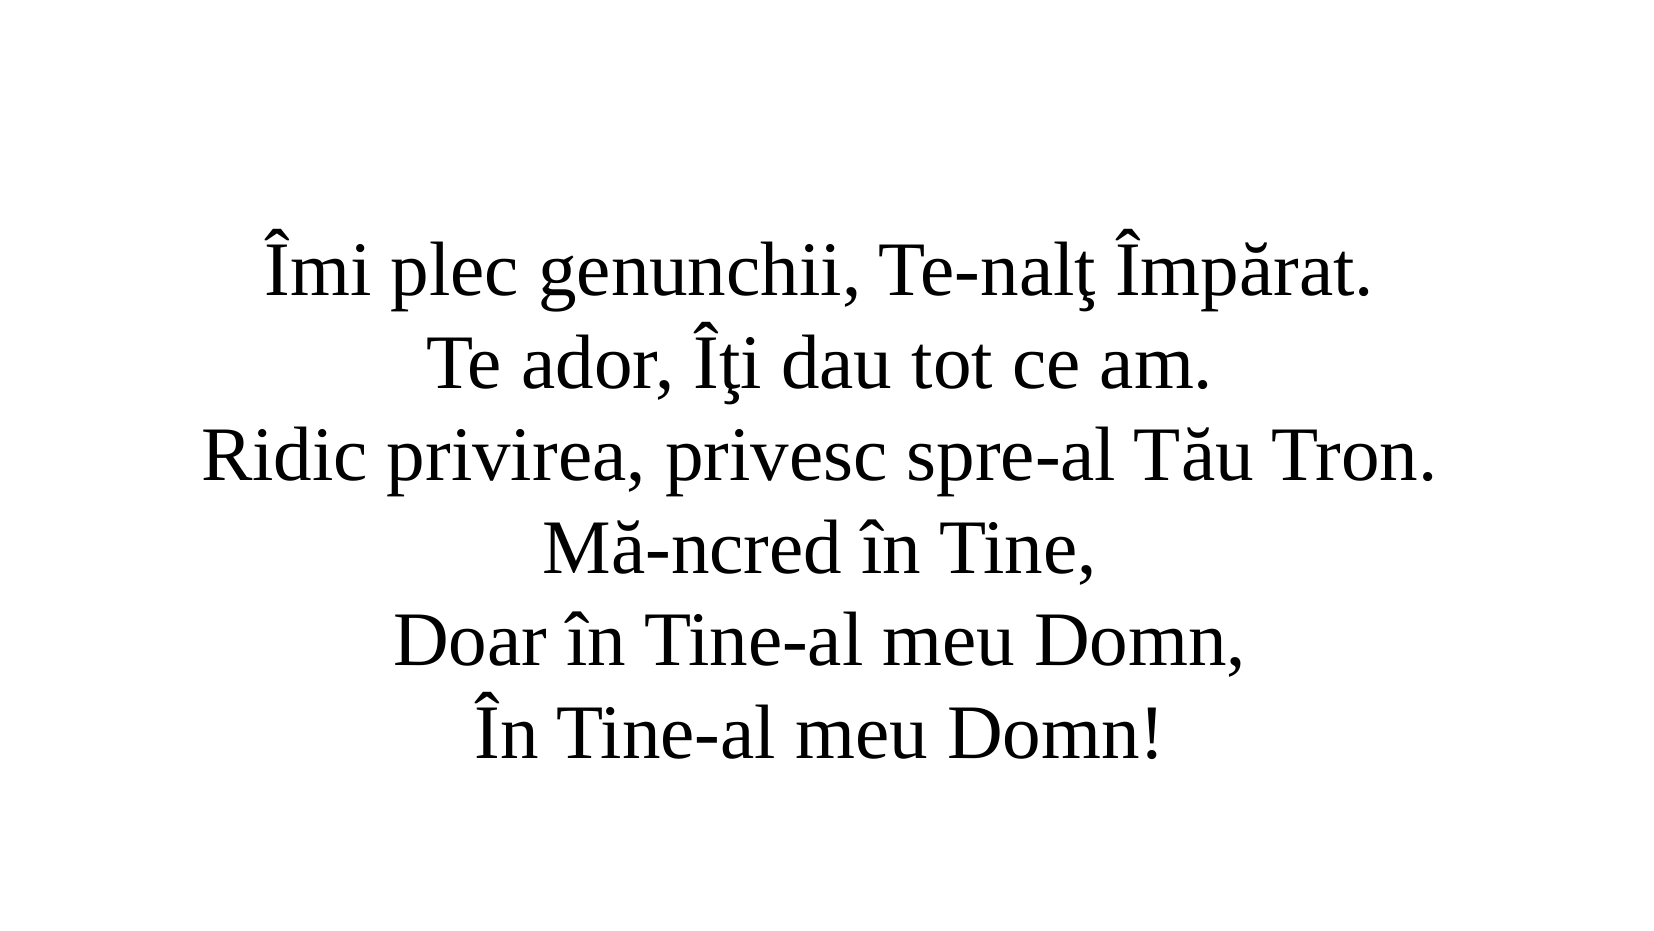

# Îmi plec genunchii, Te-nalţ Împărat. Te ador, Îţi dau tot ce am.
Ridic privirea, privesc spre-al Tău Tron.
Mă-ncred în Tine,
Doar în Tine-al meu Domn,
În Tine-al meu Domn!